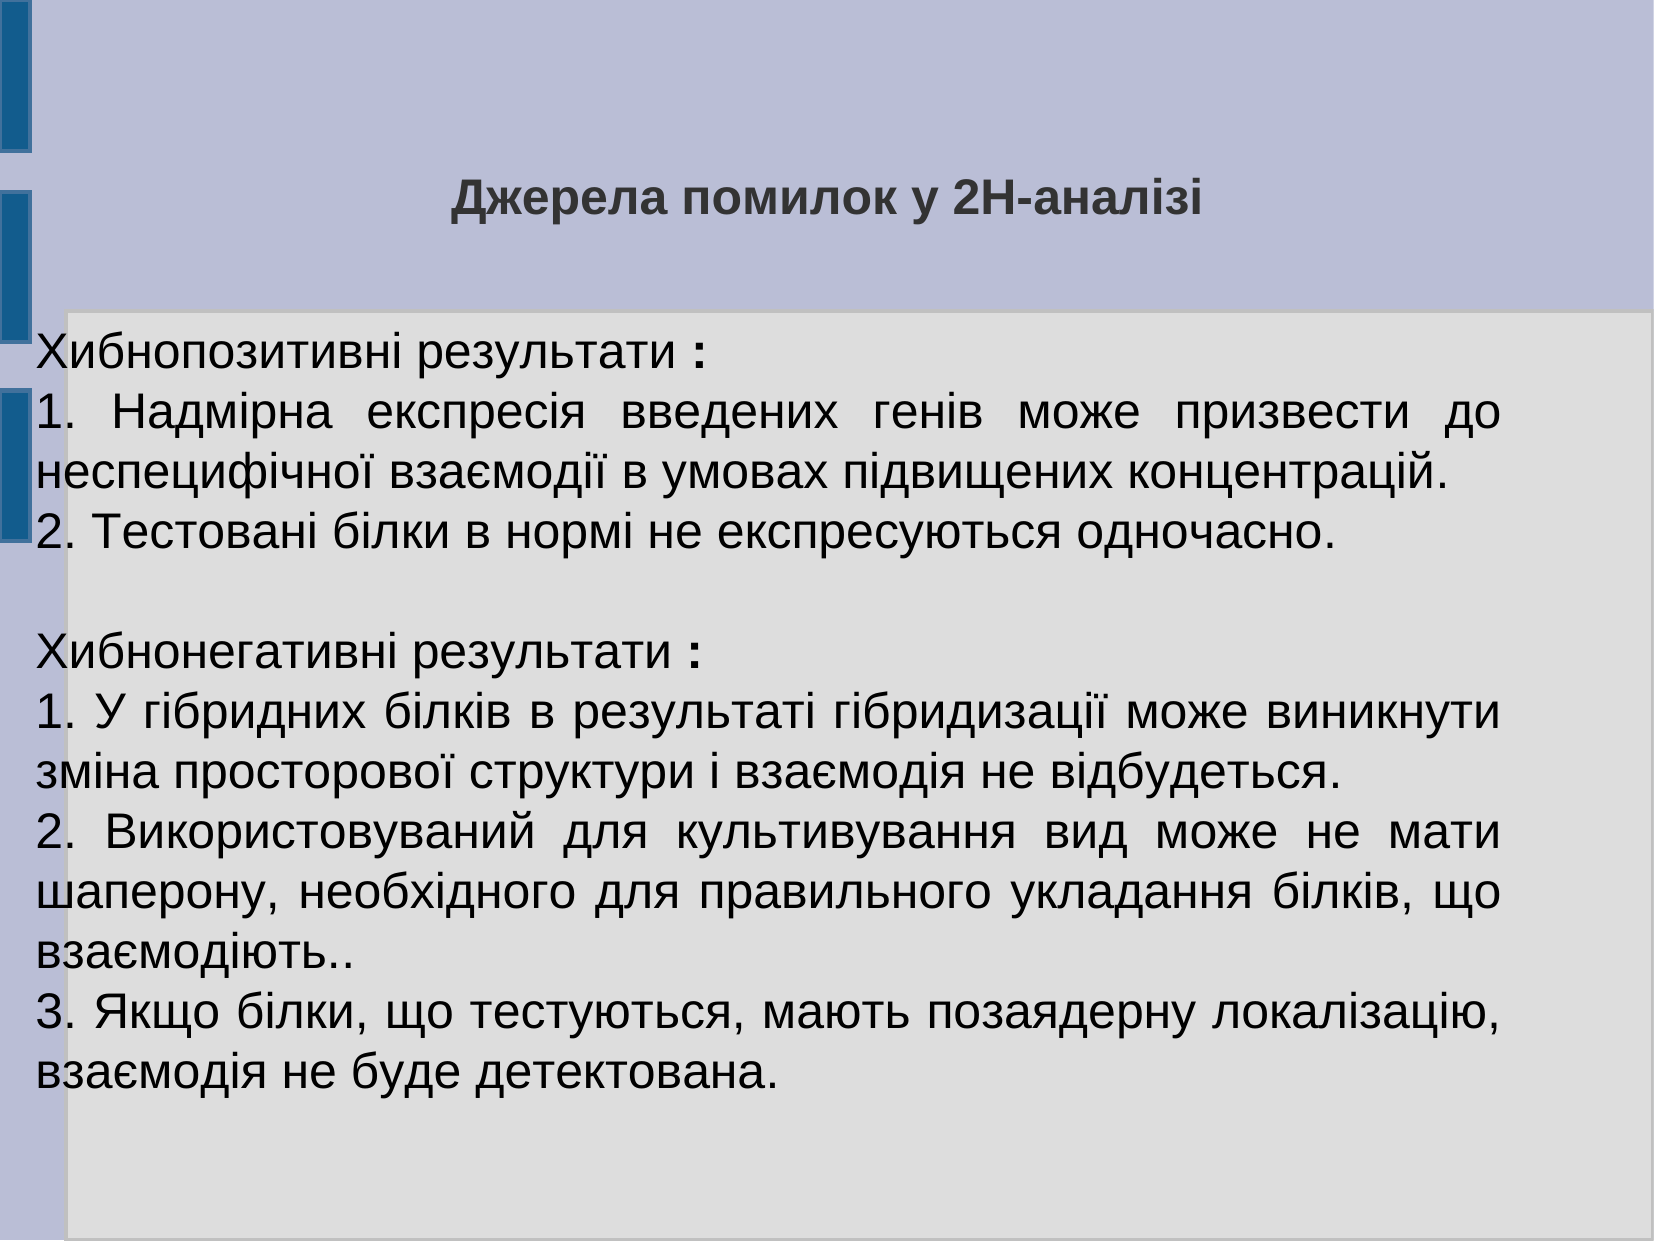

# Джерела помилок у 2H-аналізі
Хибнопозитивні результати :
1. Надмірна експресія введених генів може призвести до неспецифічної взаємодії в умовах підвищених концентрацій.
2. Тестовані білки в нормі не експресуються одночасно.
Хибнонегативні результати :
1. У гібридних білків в результаті гібридизації може виникнути зміна просторової структури і взаємодія не відбудеться.
2. Використовуваний для культивування вид може не мати шаперону, необхідного для правильного укладання білків, що взаємодіють..
3. Якщо білки, що тестуються, мають позаядерну локалізацію, взаємодія не буде детектована.